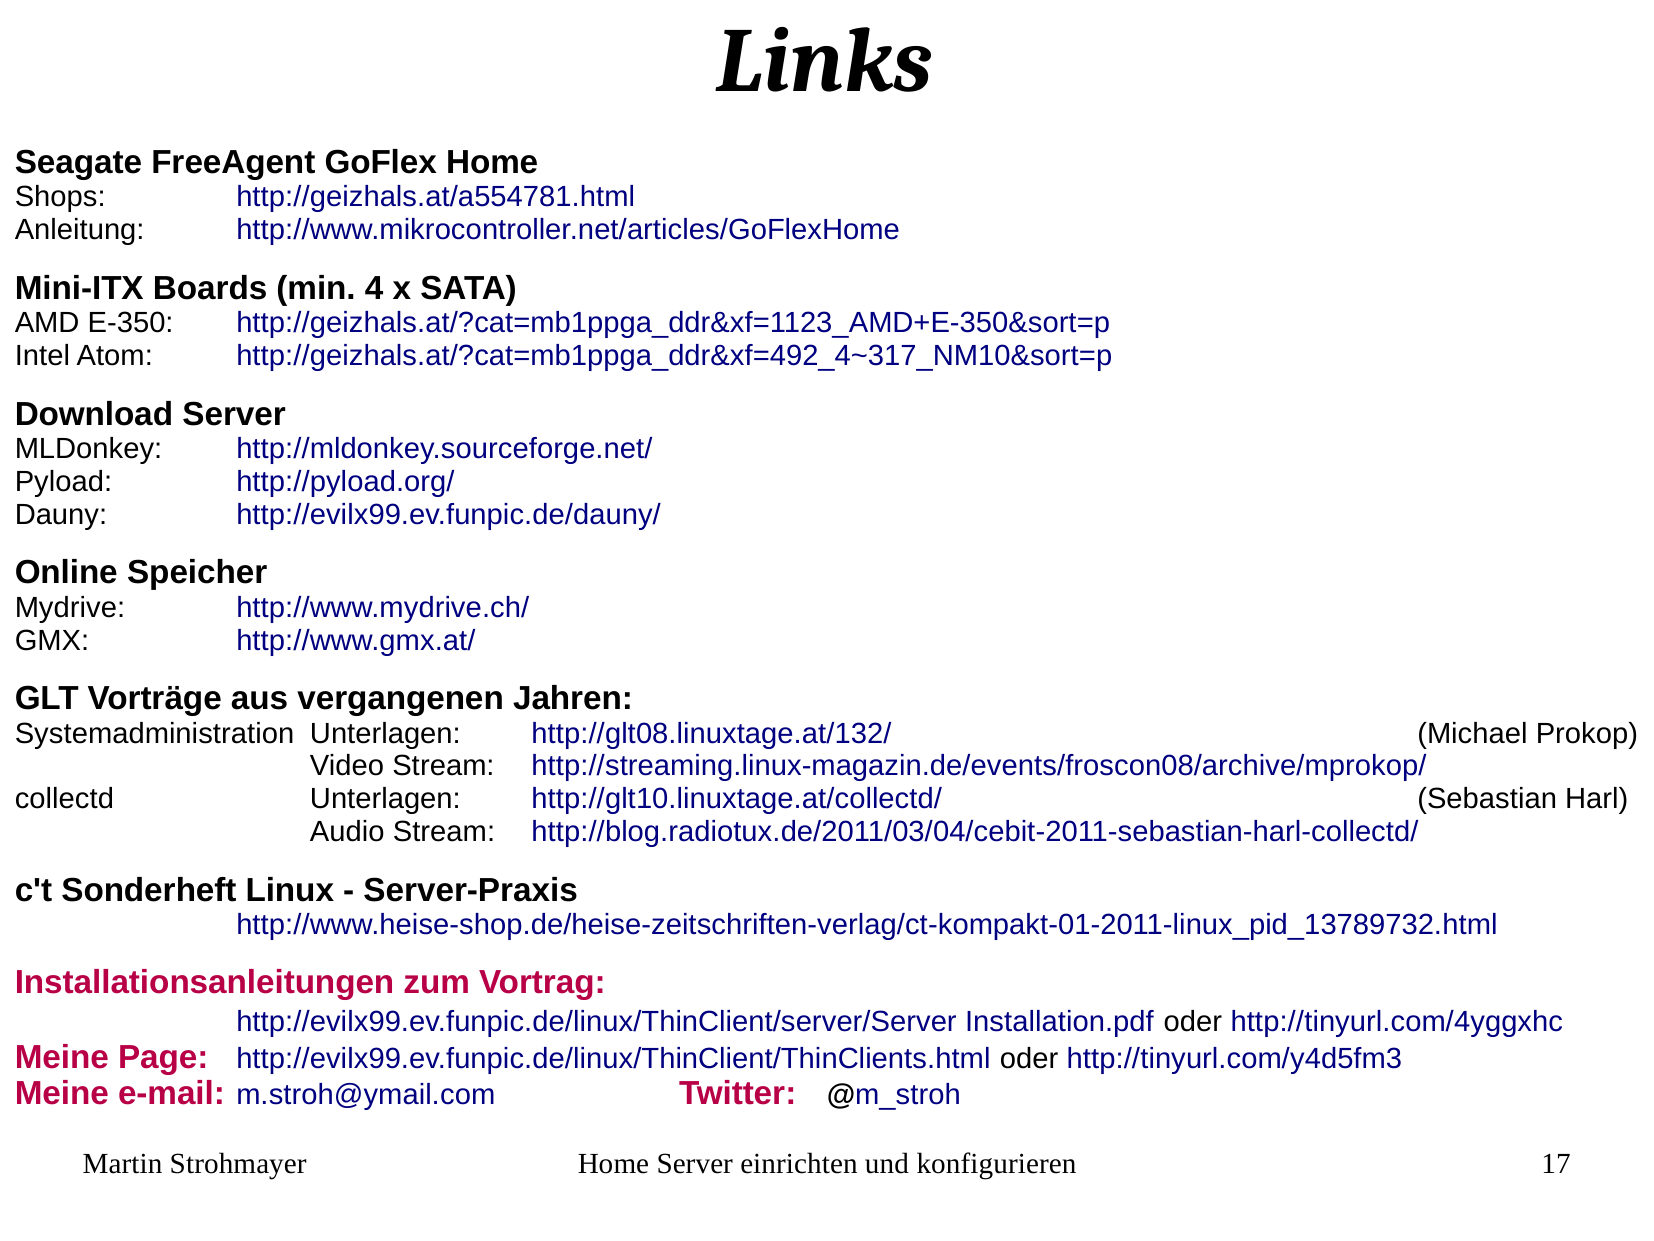

# Links
Seagate FreeAgent GoFlex Home
Shops: 		http://geizhals.at/a554781.html
Anleitung:		http://www.mikrocontroller.net/articles/GoFlexHome
Mini-ITX Boards (min. 4 x SATA)
AMD E-350:	http://geizhals.at/?cat=mb1ppga_ddr&xf=1123_AMD+E-350&sort=p
Intel Atom:		http://geizhals.at/?cat=mb1ppga_ddr&xf=492_4~317_NM10&sort=p
Download Server
MLDonkey: 	http://mldonkey.sourceforge.net/
Pyload:		http://pyload.org/
Dauny:		http://evilx99.ev.funpic.de/dauny/
Online Speicher
Mydrive:		http://www.mydrive.ch/
GMX: 		http://www.gmx.at/
GLT Vorträge aus vergangenen Jahren:
Systemadministration	Unterlagen:	http://glt08.linuxtage.at/132/								(Michael Prokop)
				Video Stream:	http://streaming.linux-magazin.de/events/froscon08/archive/mprokop/
collectd 			Unterlagen:	http://glt10.linuxtage.at/collectd/							(Sebastian Harl)
				Audio Stream:	http://blog.radiotux.de/2011/03/04/cebit-2011-sebastian-harl-collectd/
c't Sonderheft Linux - Server-Praxis
			http://www.heise-shop.de/heise-zeitschriften-verlag/ct-kompakt-01-2011-linux_pid_13789732.html
Installationsanleitungen zum Vortrag:
			http://evilx99.ev.funpic.de/linux/ThinClient/server/Server Installation.pdf oder http://tinyurl.com/4yggxhc
Meine Page:	http://evilx99.ev.funpic.de/linux/ThinClient/ThinClients.html oder http://tinyurl.com/y4d5fm3
Meine e-mail: 	m.stroh@ymail.com			Twitter: 	@m_stroh
Martin Strohmayer
Home Server einrichten und konfigurieren
17